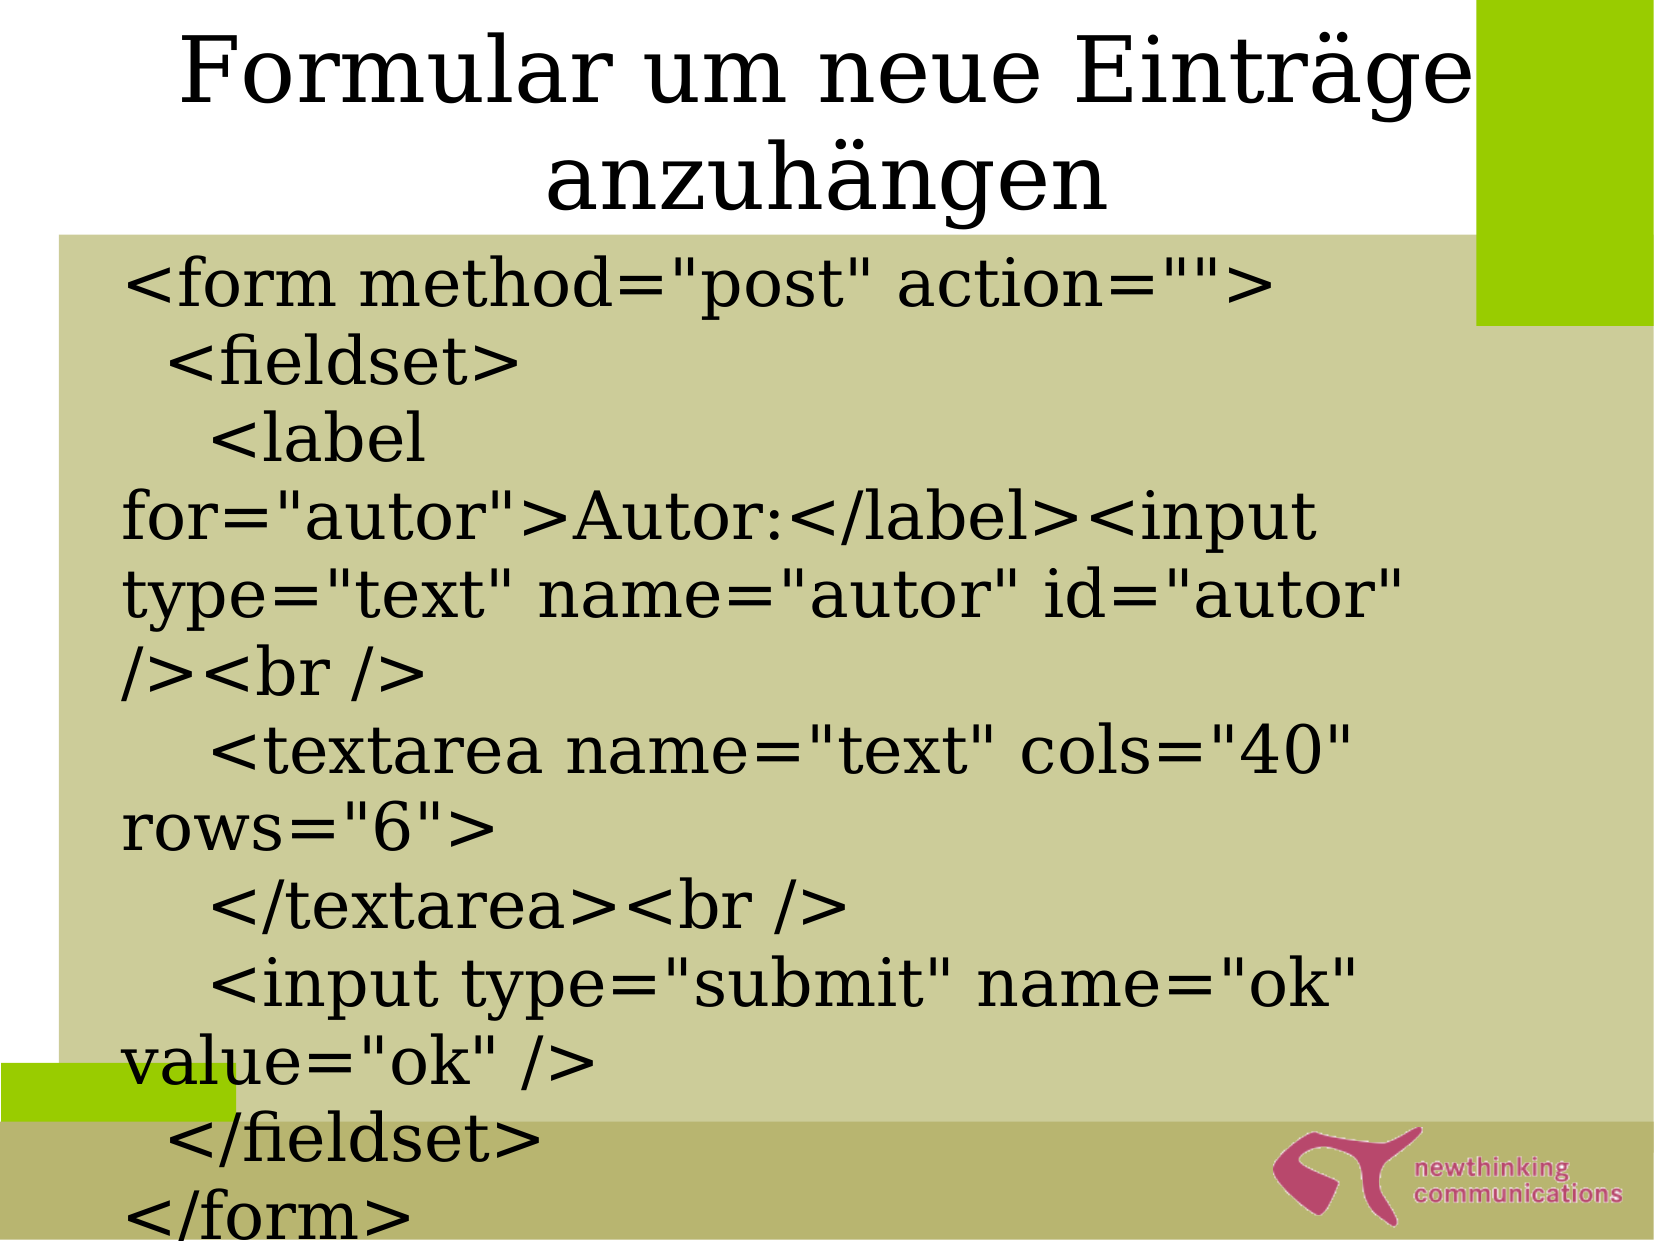

# Formular um neue Einträge anzuhängen
<form method="post" action="">
 <fieldset>
 <label for="autor">Autor:</label><input type="text" name="autor" id="autor" /><br />
 <textarea name="text" cols="40" rows="6">
 </textarea><br />
 <input type="submit" name="ok" value="ok" />
 </fieldset>
</form>